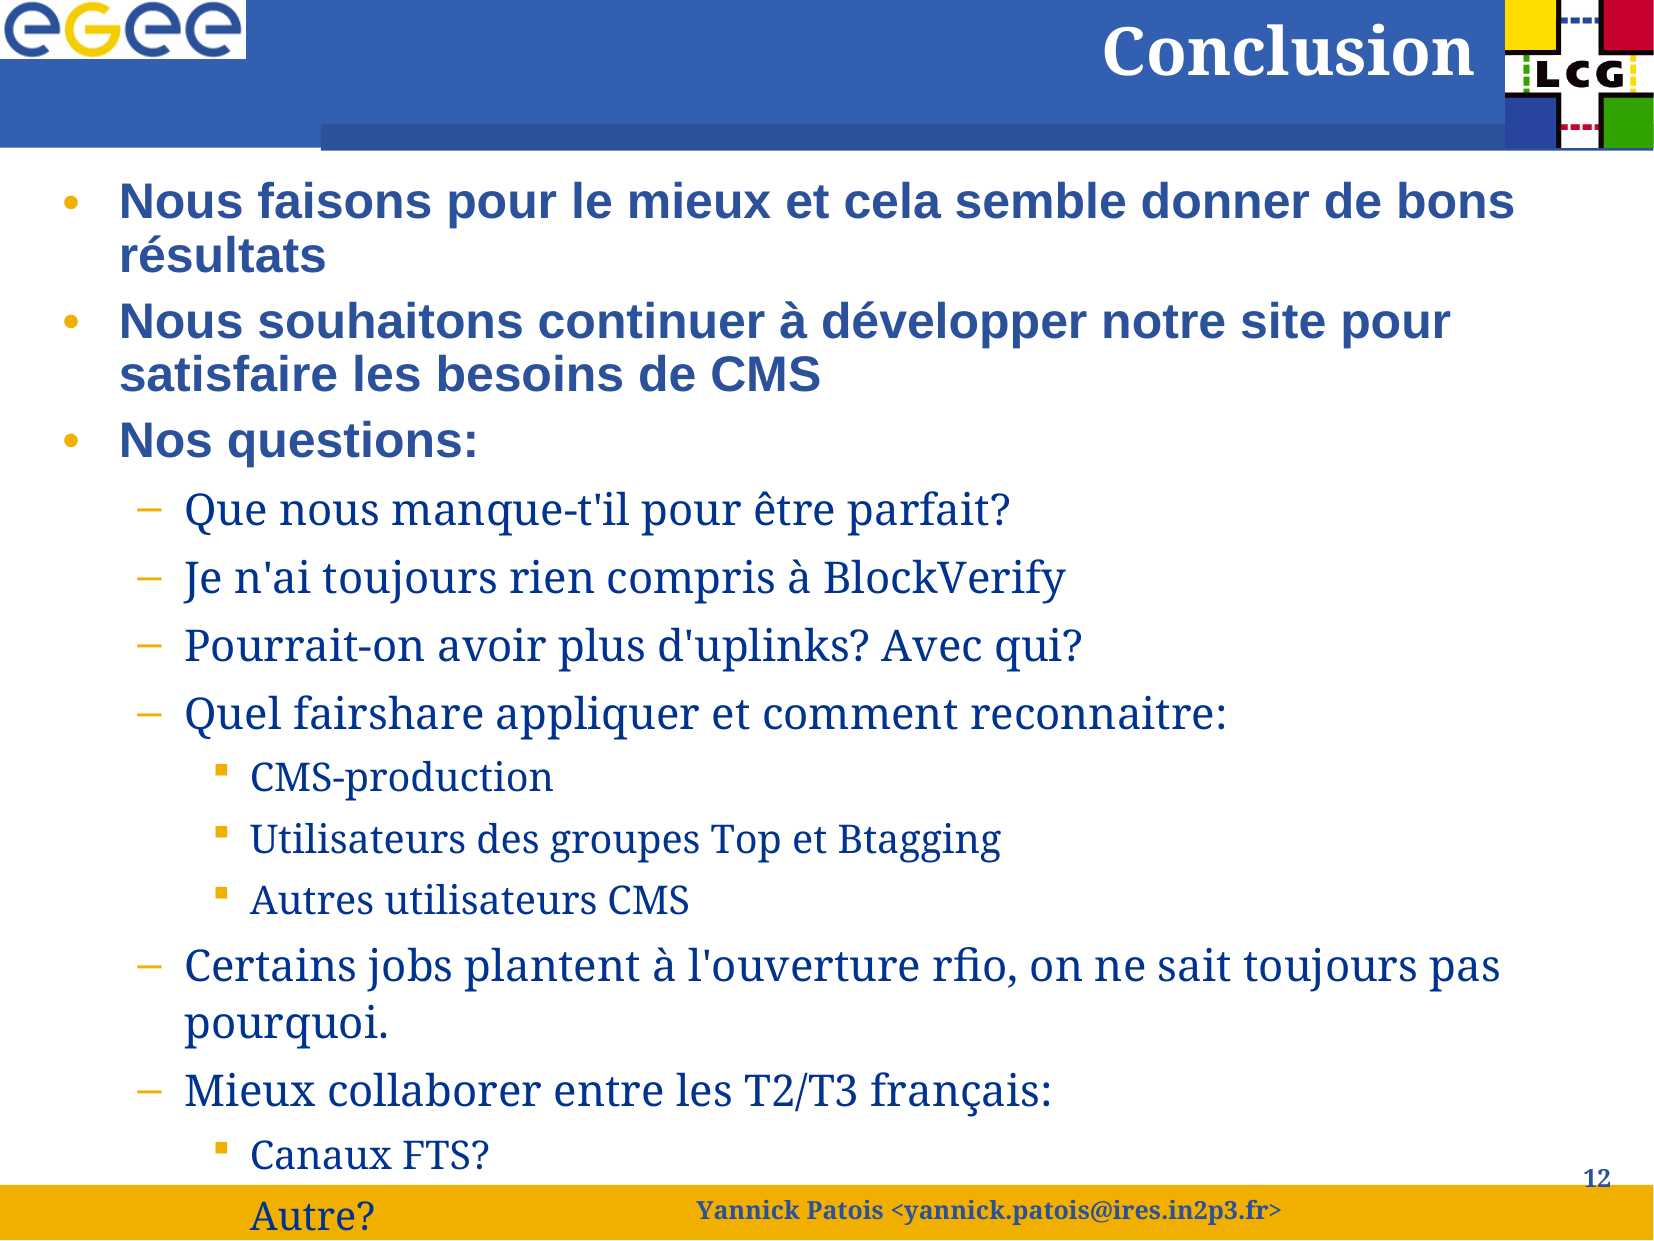

# Conclusion
Nous faisons pour le mieux et cela semble donner de bons résultats
Nous souhaitons continuer à développer notre site pour satisfaire les besoins de CMS
Nos questions:
Que nous manque-t'il pour être parfait?
Je n'ai toujours rien compris à BlockVerify
Pourrait-on avoir plus d'uplinks? Avec qui?
Quel fairshare appliquer et comment reconnaitre:
CMS-production
Utilisateurs des groupes Top et Btagging
Autres utilisateurs CMS
Certains jobs plantent à l'ouverture rfio, on ne sait toujours pas pourquoi.
Mieux collaborer entre les T2/T3 français:
Canaux FTS?
Autre?